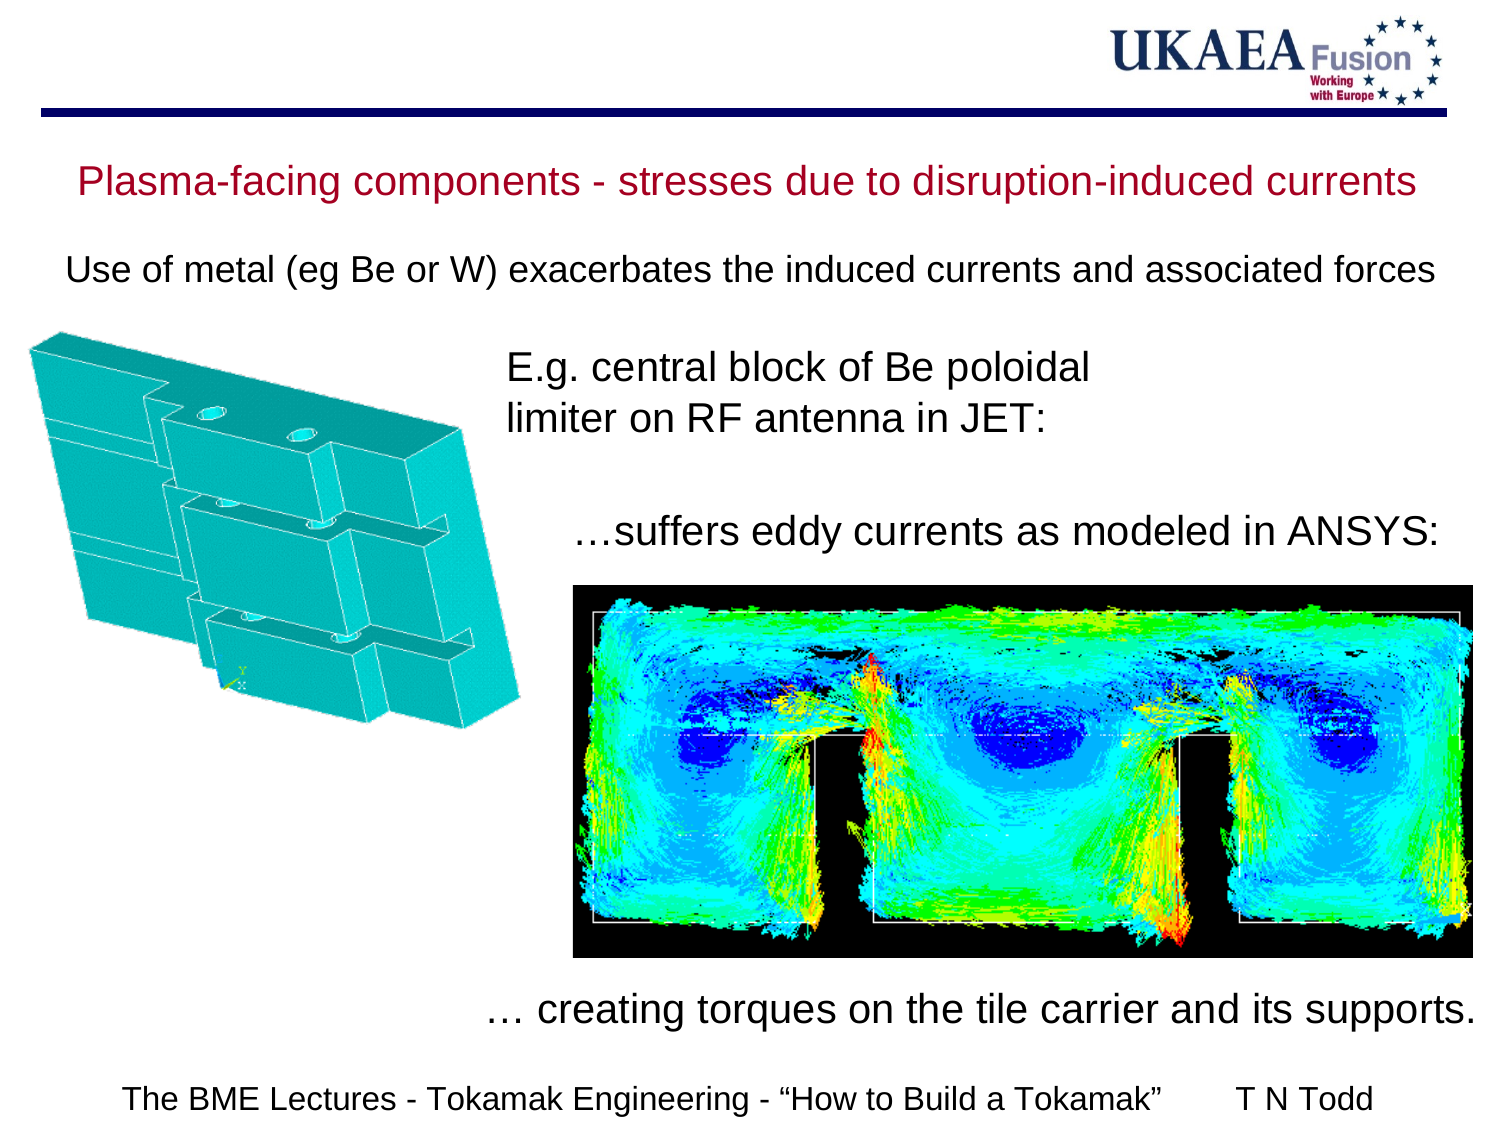

# Plasma-facing components - stresses due to disruption-induced currents
Use of metal (eg Be or W) exacerbates the induced currents and associated forces
E.g. central block of Be poloidal limiter on RF antenna in JET:
…suffers eddy currents as modeled in ANSYS:
… creating torques on the tile carrier and its supports.